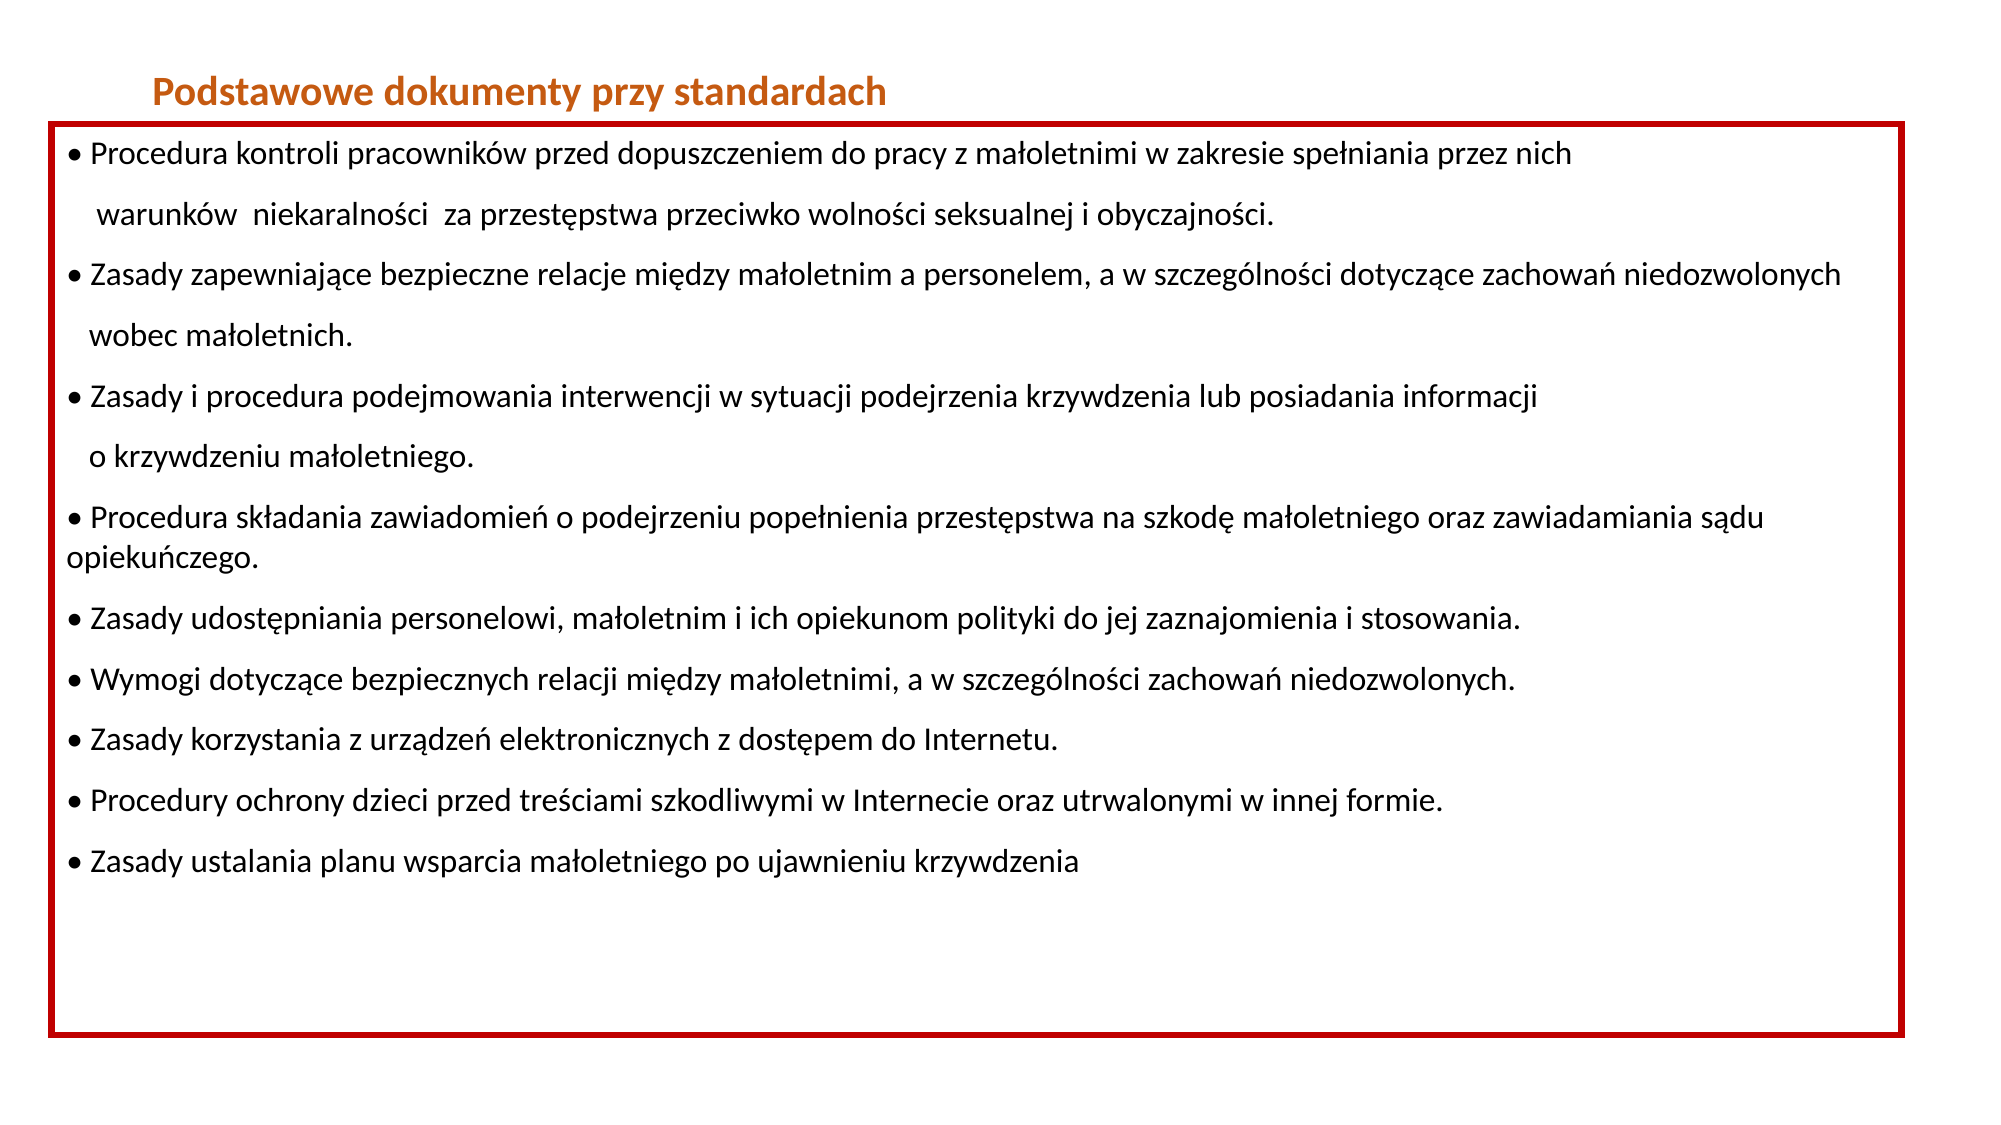

# Podstawowe dokumenty przy standardach
• Procedura kontroli pracowników przed dopuszczeniem do pracy z małoletnimi w zakresie spełniania przez nich
 warunków niekaralności za przestępstwa przeciwko wolności seksualnej i obyczajności.
• Zasady zapewniające bezpieczne relacje między małoletnim a personelem, a w szczególności dotyczące zachowań niedozwolonych
 wobec małoletnich.
• Zasady i procedura podejmowania interwencji w sytuacji podejrzenia krzywdzenia lub posiadania informacji
 o krzywdzeniu małoletniego.
• Procedura składania zawiadomień o podejrzeniu popełnienia przestępstwa na szkodę małoletniego oraz zawiadamiania sądu opiekuńczego.
• Zasady udostępniania personelowi, małoletnim i ich opiekunom polityki do jej zaznajomienia i stosowania.
• Wymogi dotyczące bezpiecznych relacji między małoletnimi, a w szczególności zachowań niedozwolonych.
• Zasady korzystania z urządzeń elektronicznych z dostępem do Internetu.
• Procedury ochrony dzieci przed treściami szkodliwymi w Internecie oraz utrwalonymi w innej formie.
• Zasady ustalania planu wsparcia małoletniego po ujawnieniu krzywdzenia